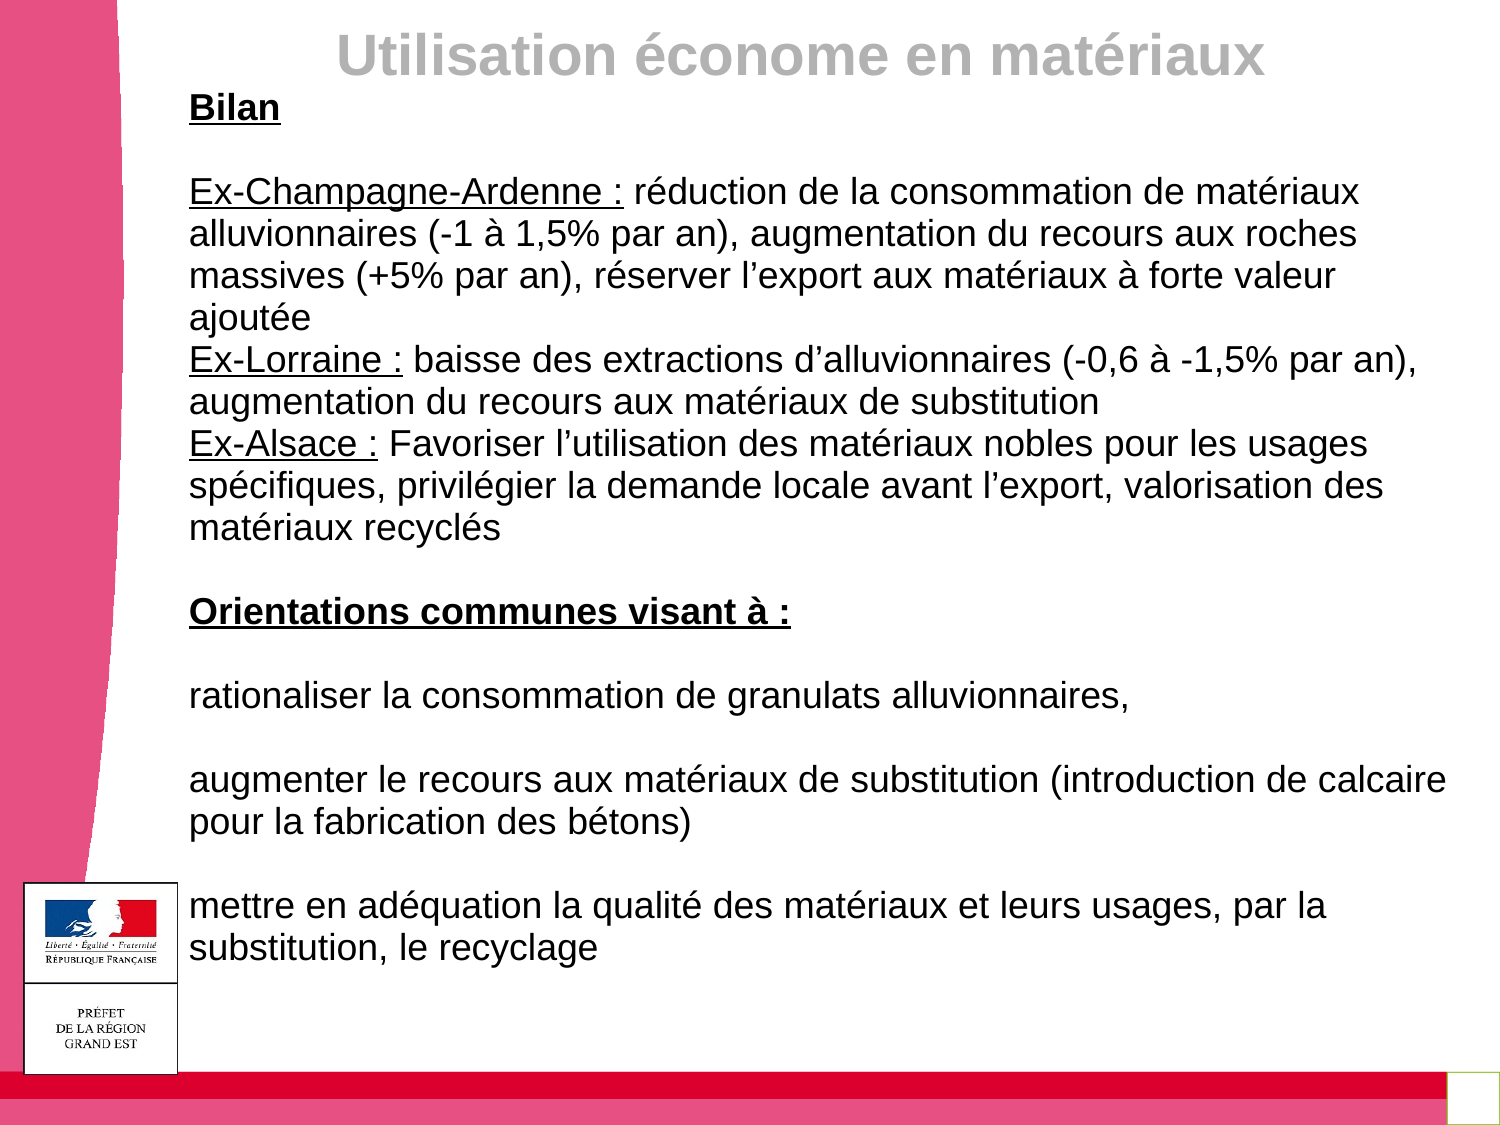

# Utilisation économe en matériaux
Bilan
Ex-Champagne-Ardenne : réduction de la consommation de matériaux alluvionnaires (-1 à 1,5% par an), augmentation du recours aux roches massives (+5% par an), réserver l’export aux matériaux à forte valeur ajoutée
Ex-Lorraine : baisse des extractions d’alluvionnaires (-0,6 à -1,5% par an), augmentation du recours aux matériaux de substitution
Ex-Alsace : Favoriser l’utilisation des matériaux nobles pour les usages spécifiques, privilégier la demande locale avant l’export, valorisation des matériaux recyclés
Orientations communes visant à :
rationaliser la consommation de granulats alluvionnaires,
augmenter le recours aux matériaux de substitution (introduction de calcaire pour la fabrication des bétons)
mettre en adéquation la qualité des matériaux et leurs usages, par la substitution, le recyclage